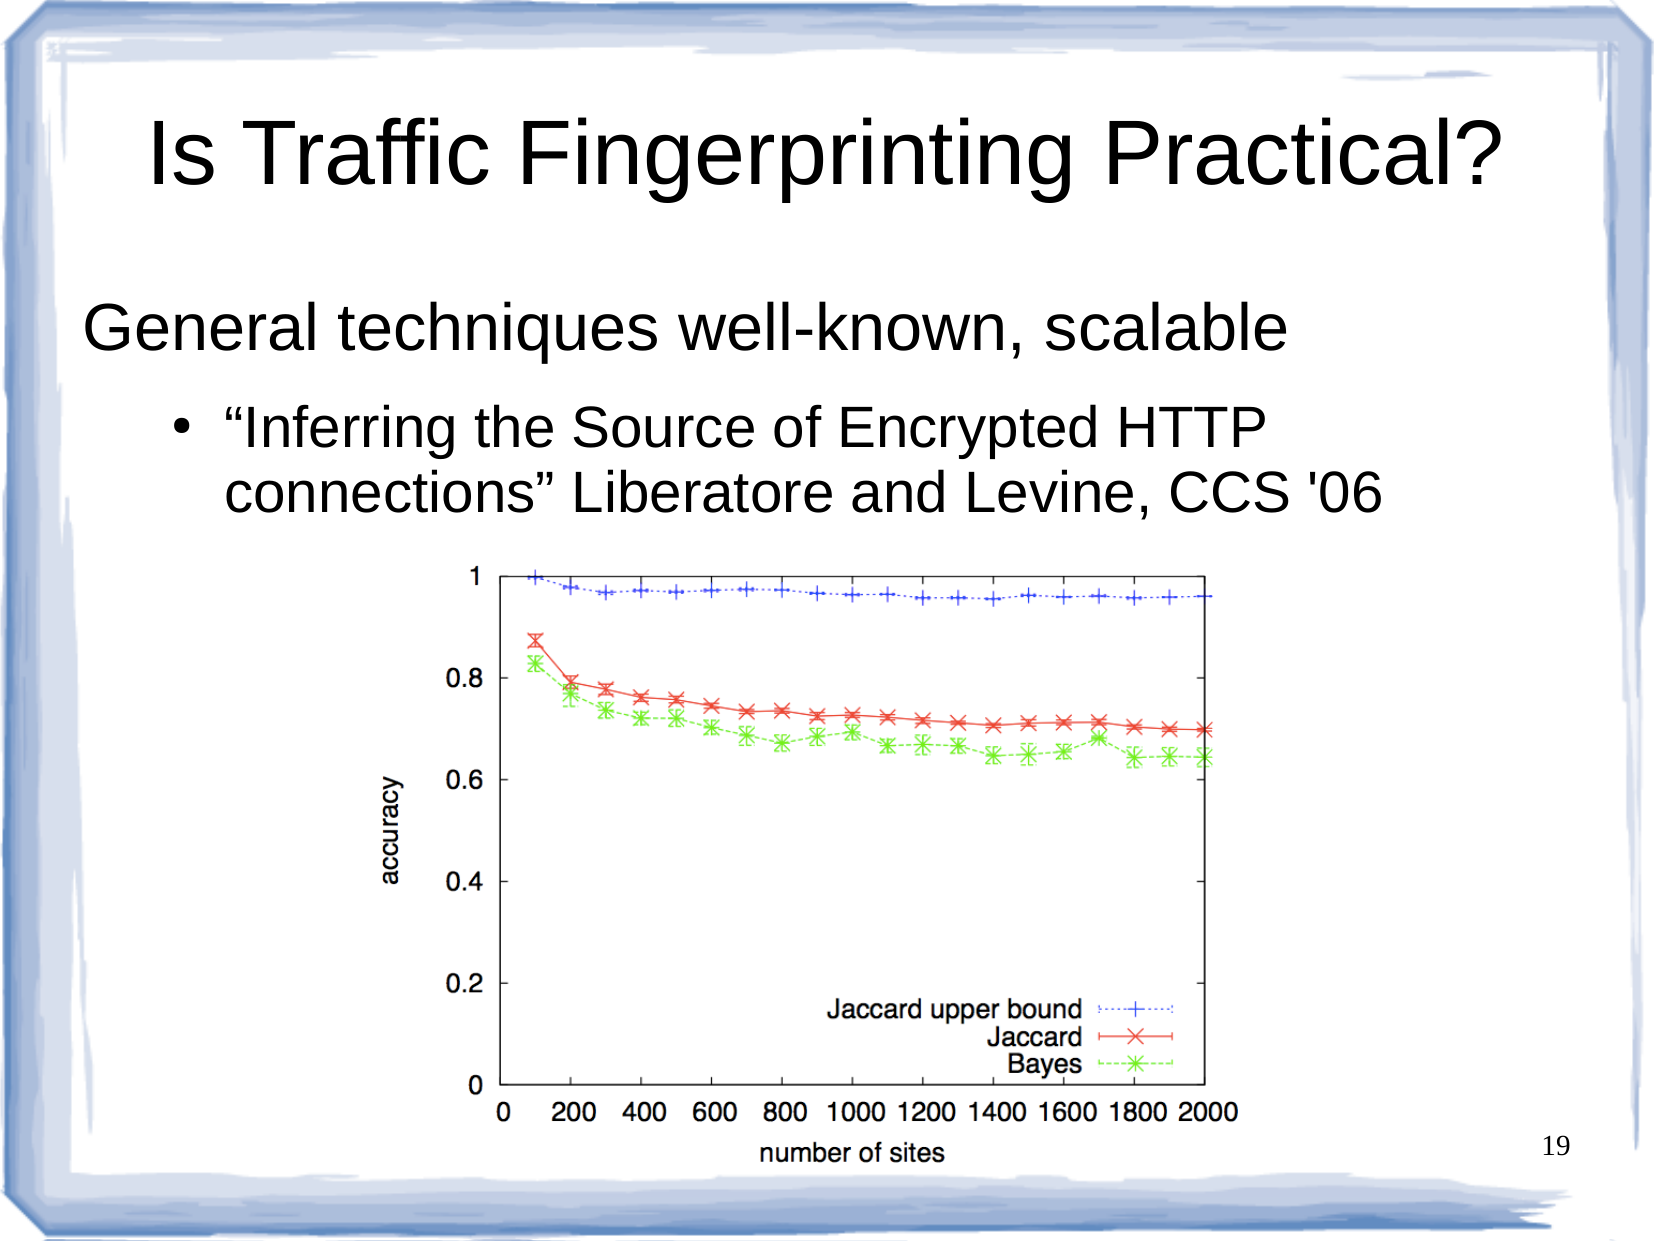

# Is Traffic Fingerprinting Practical?
General techniques well-known, scalable
“Inferring the Source of Encrypted HTTP connections” Liberatore and Levine, CCS '06
19